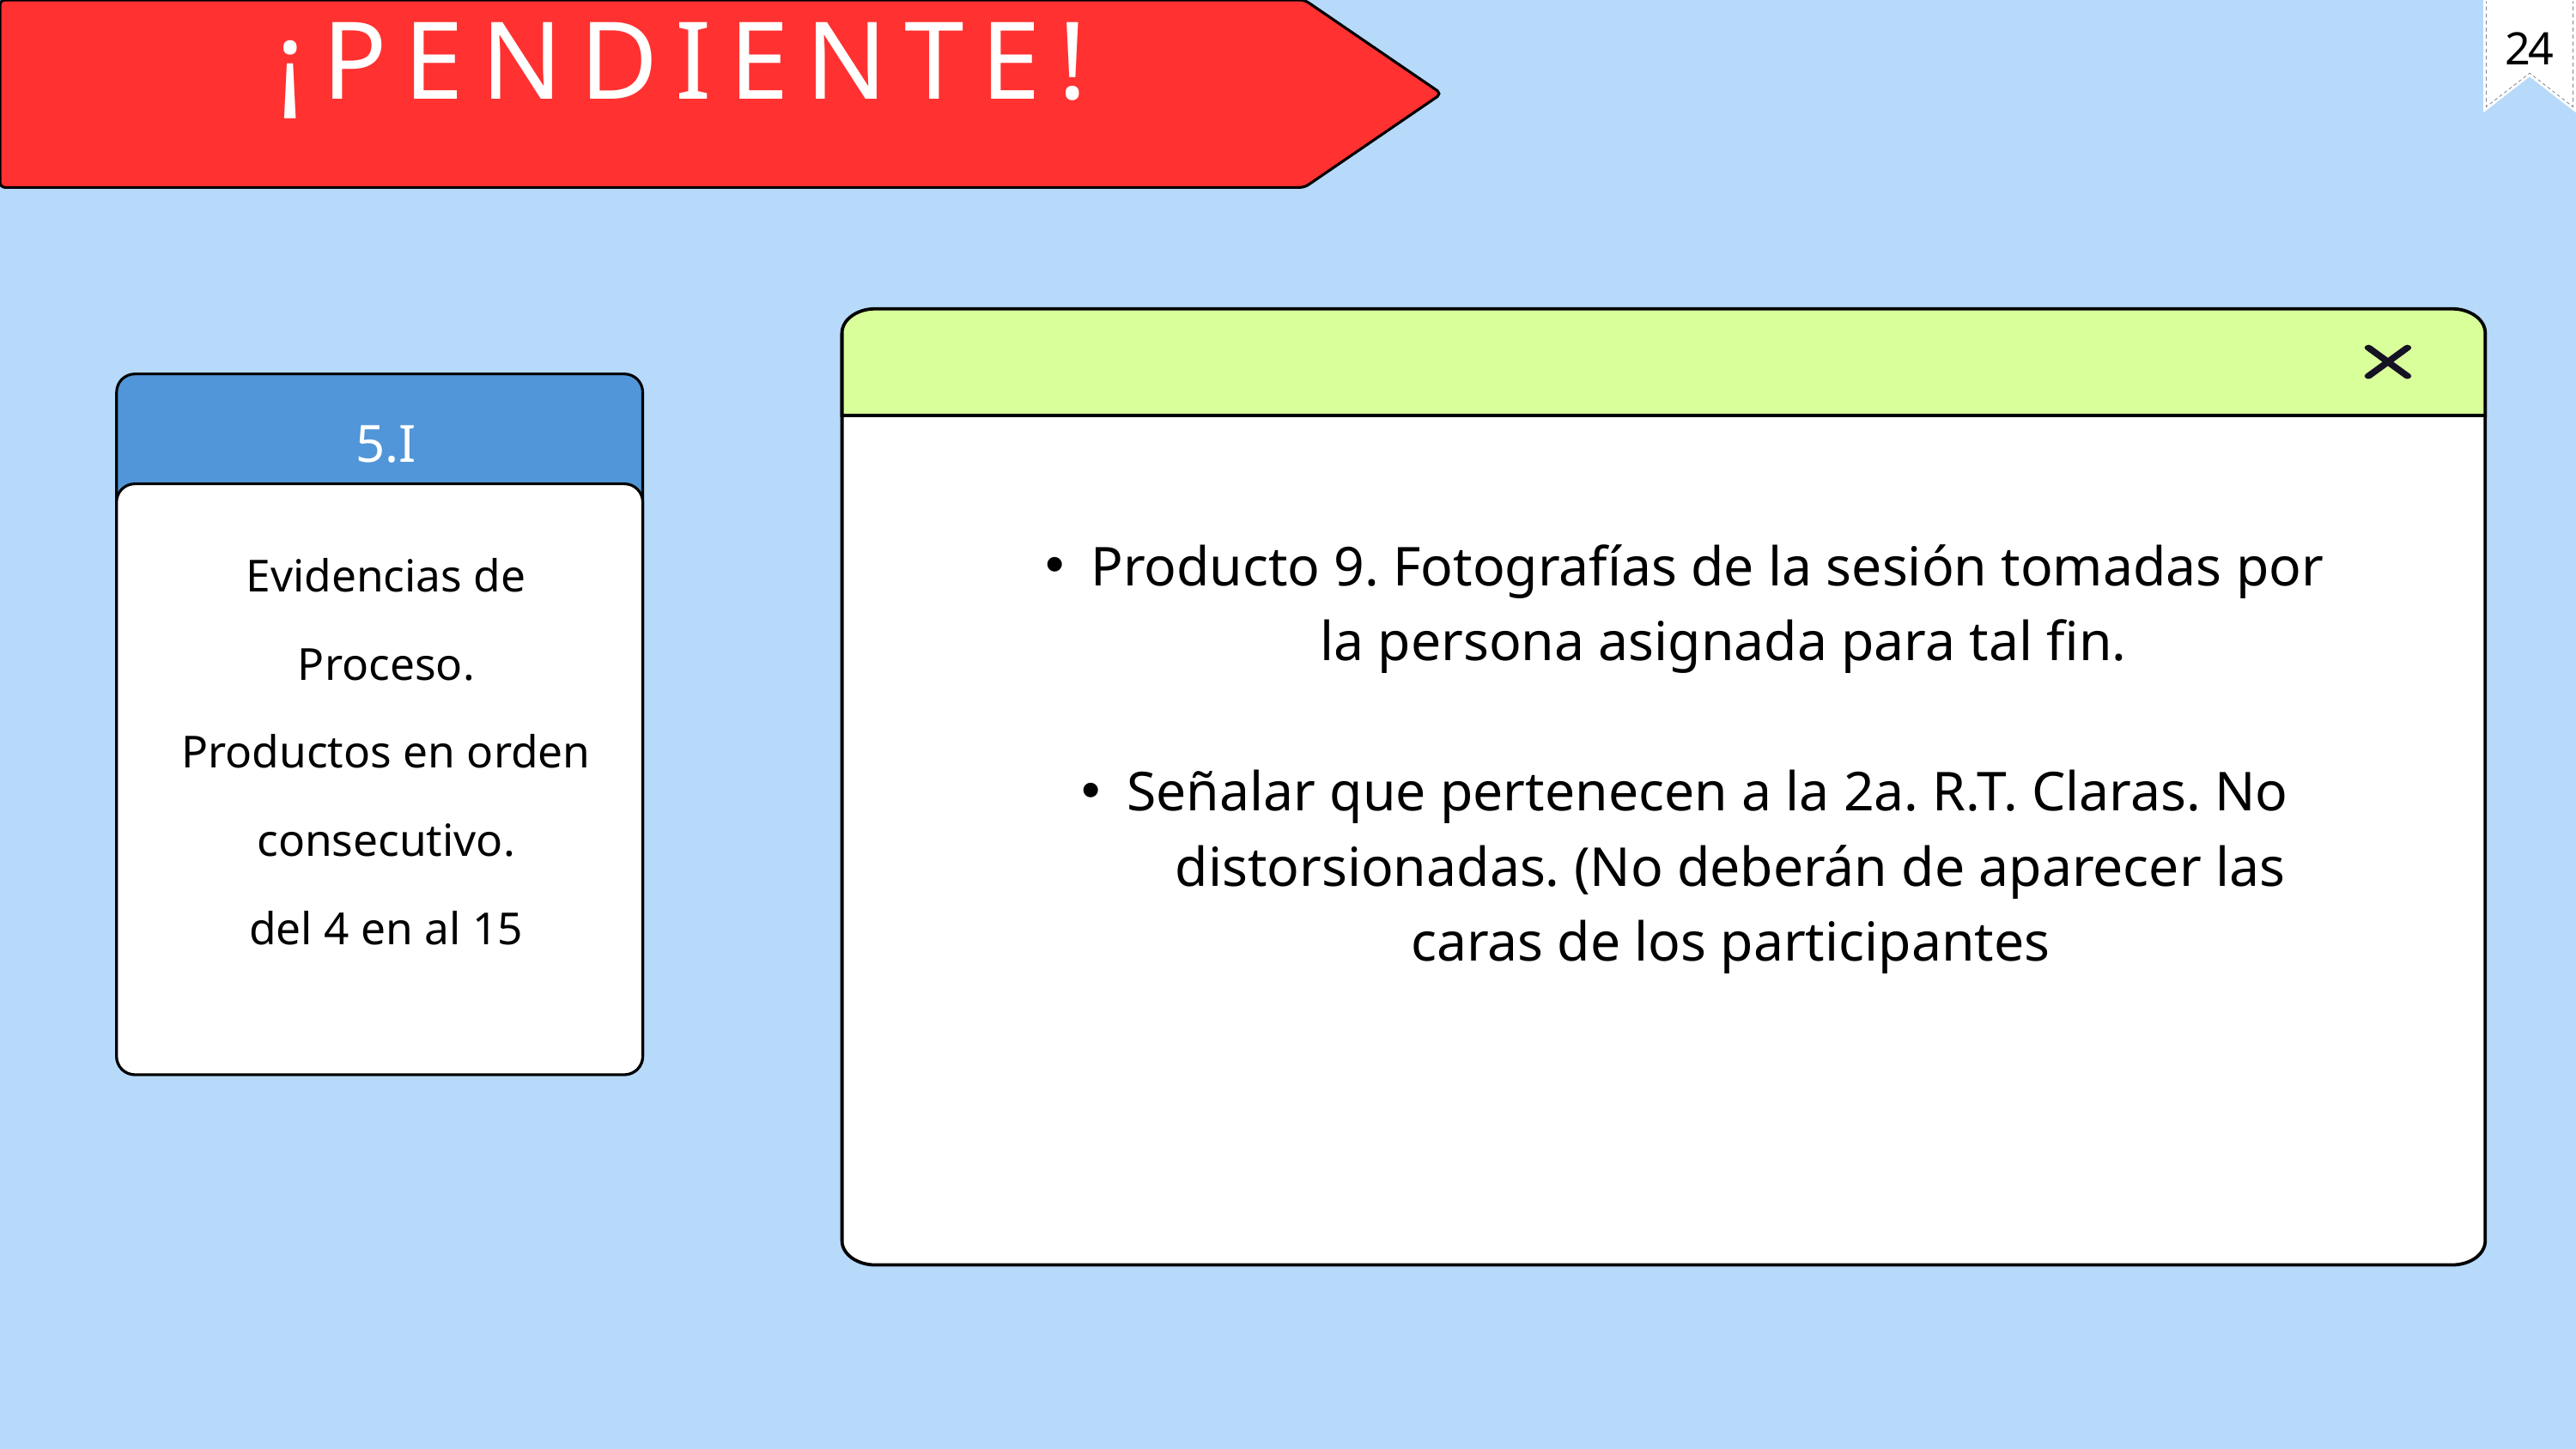

¡PENDIENTE!
24
5.I
Evidencias de Proceso.
Productos en orden consecutivo.
del 4 en al 15
Producto 9. Fotografías de la sesión tomadas por la persona asignada para tal fin.
Señalar que pertenecen a la 2a. R.T. Claras. No distorsionadas. (No deberán de aparecer las caras de los participantes